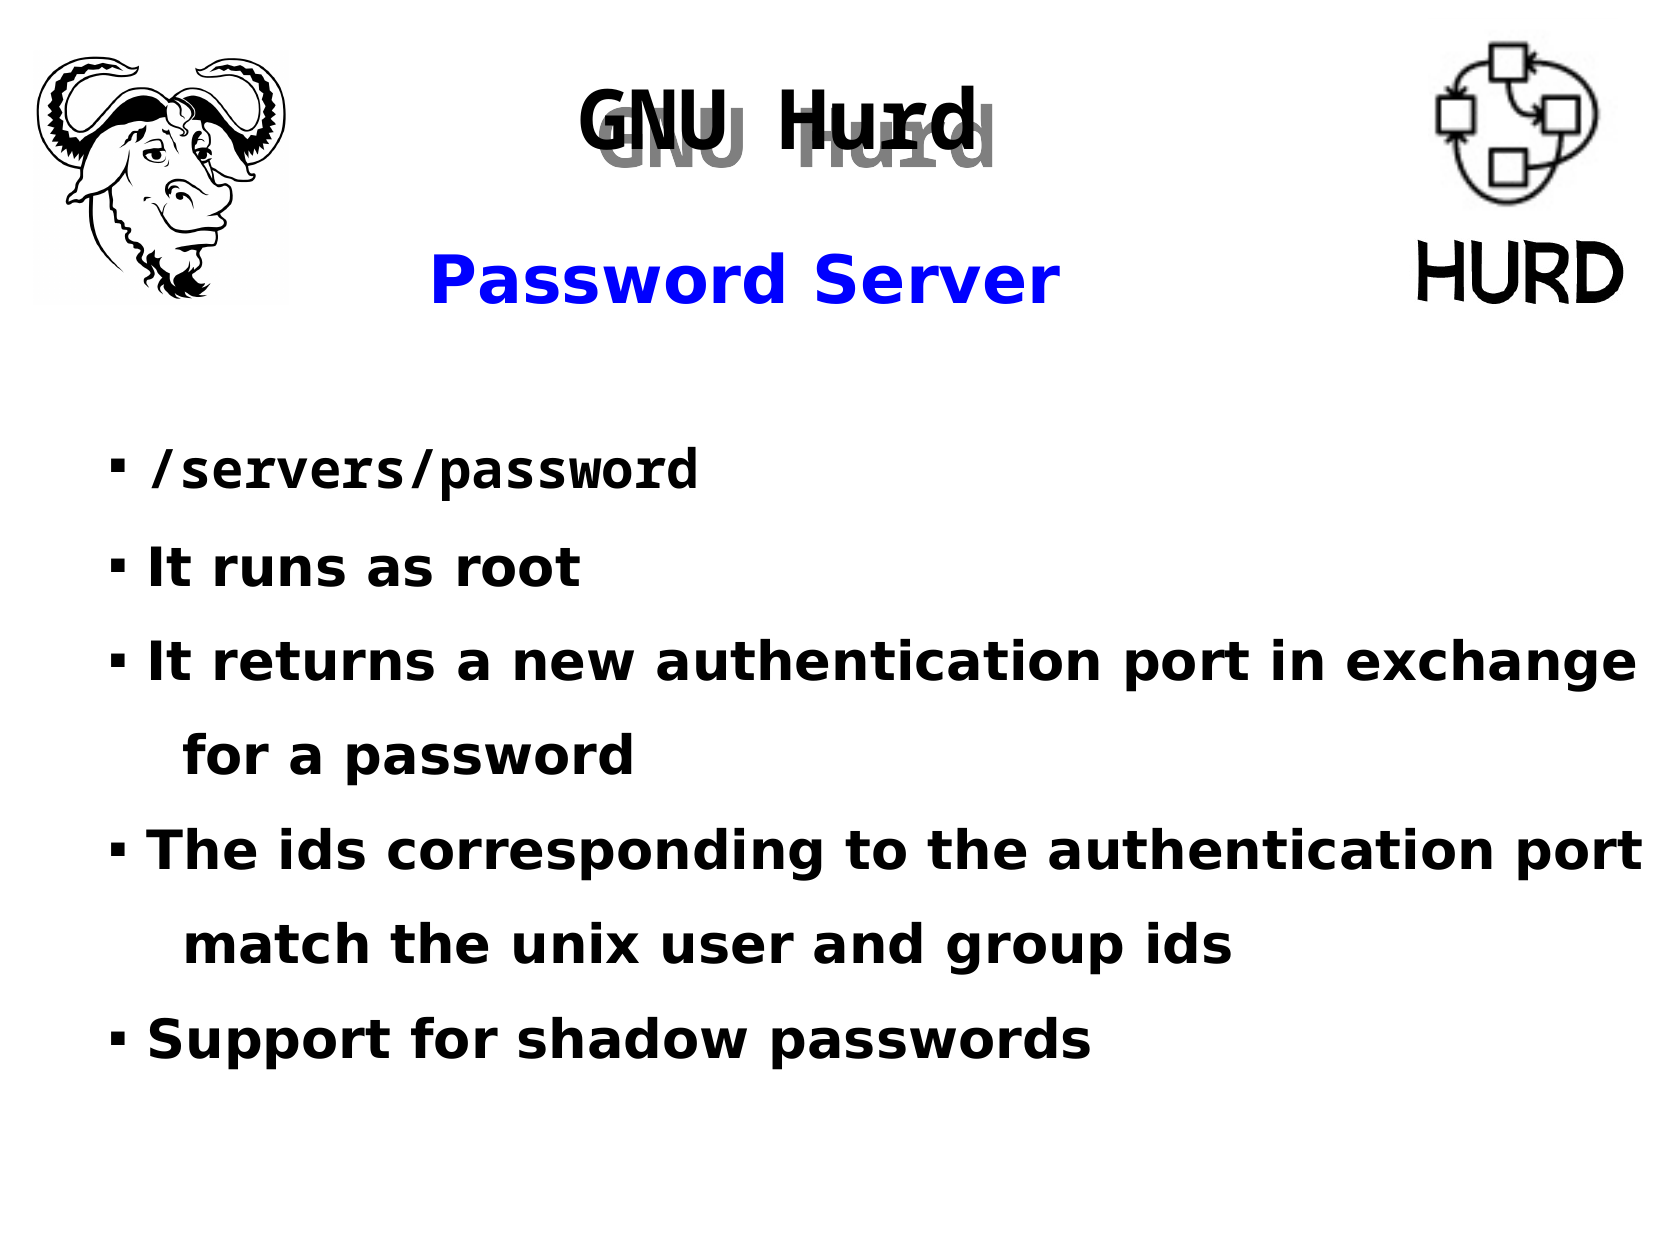

GNU Hurd
Password Server
/servers/password
It runs as root
It returns a new authentication port in exchange for a password
The ids corresponding to the authentication port match the unix user and group ids
Support for shadow passwords